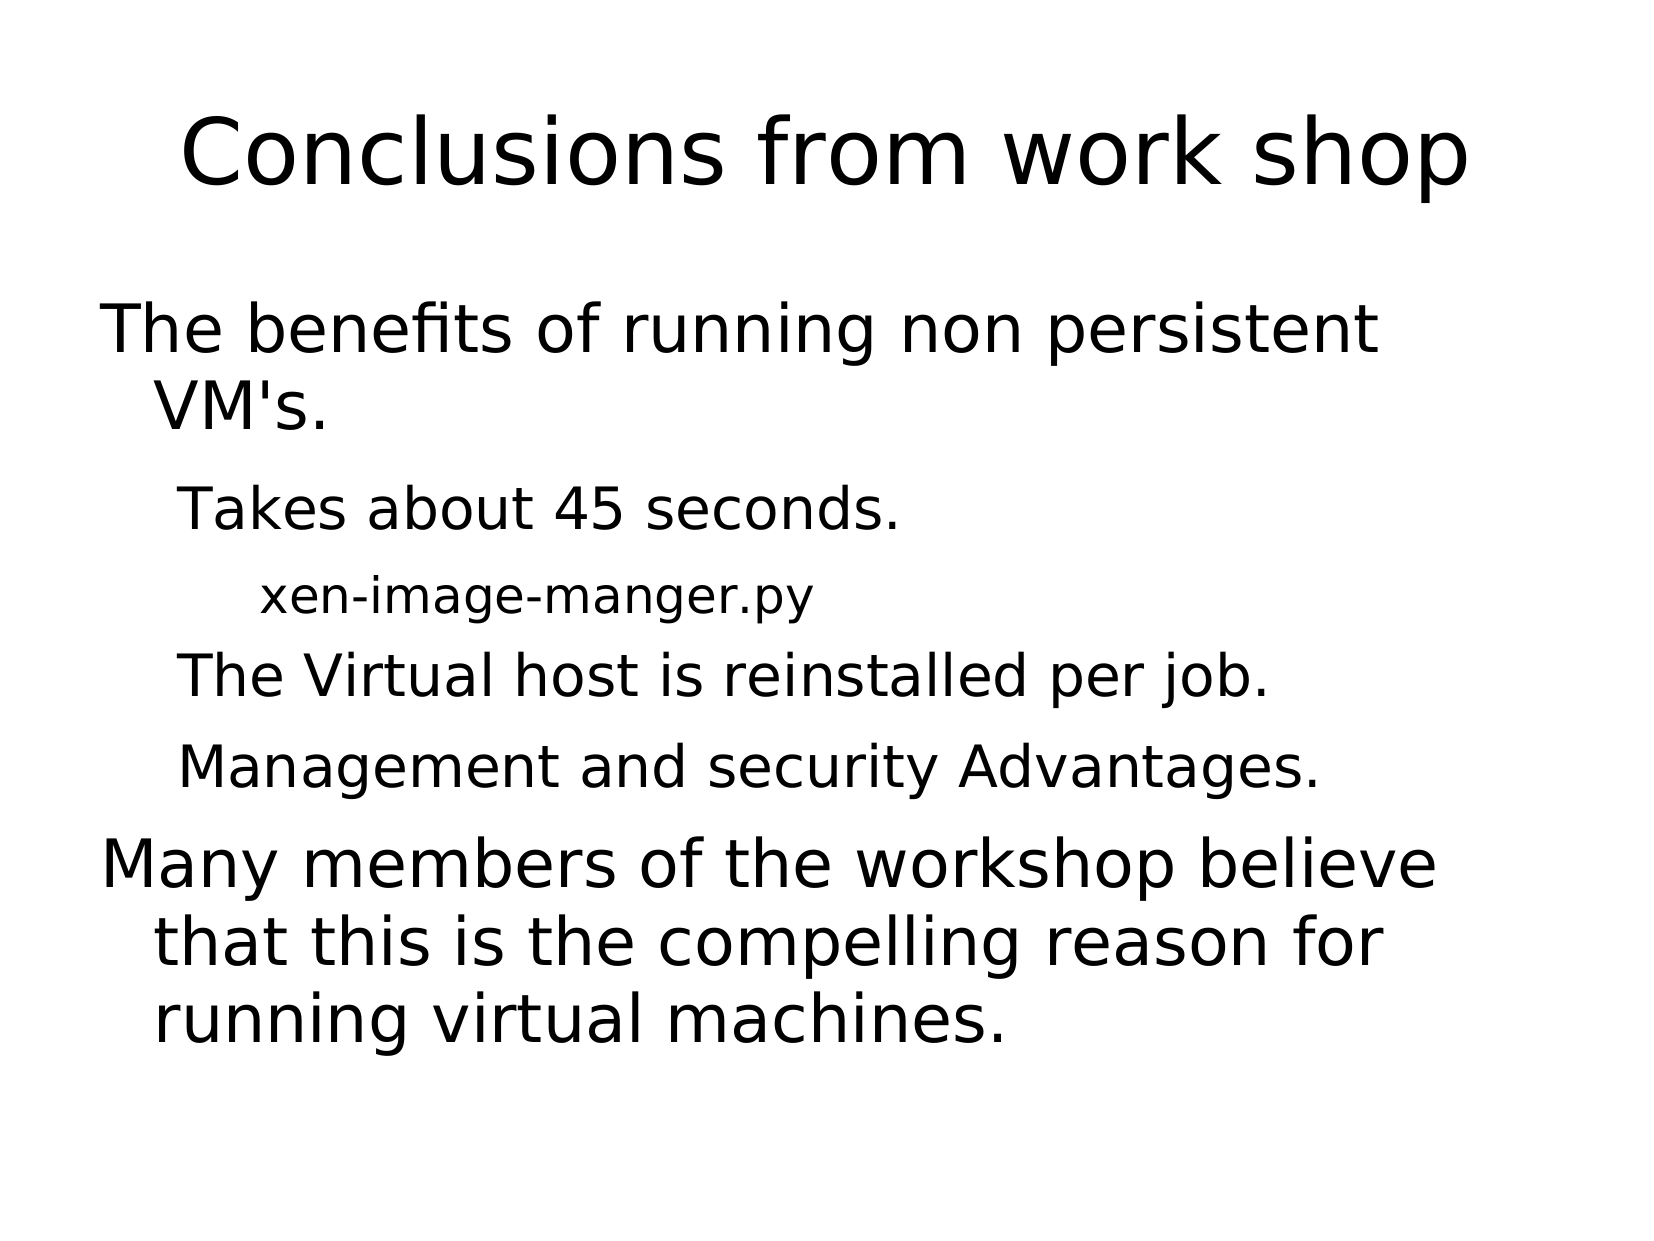

# Conclusions from work shop
The benefits of running non persistent VM's.
Takes about 45 seconds.
xen-image-manger.py
The Virtual host is reinstalled per job.
Management and security Advantages.
Many members of the workshop believe that this is the compelling reason for running virtual machines.